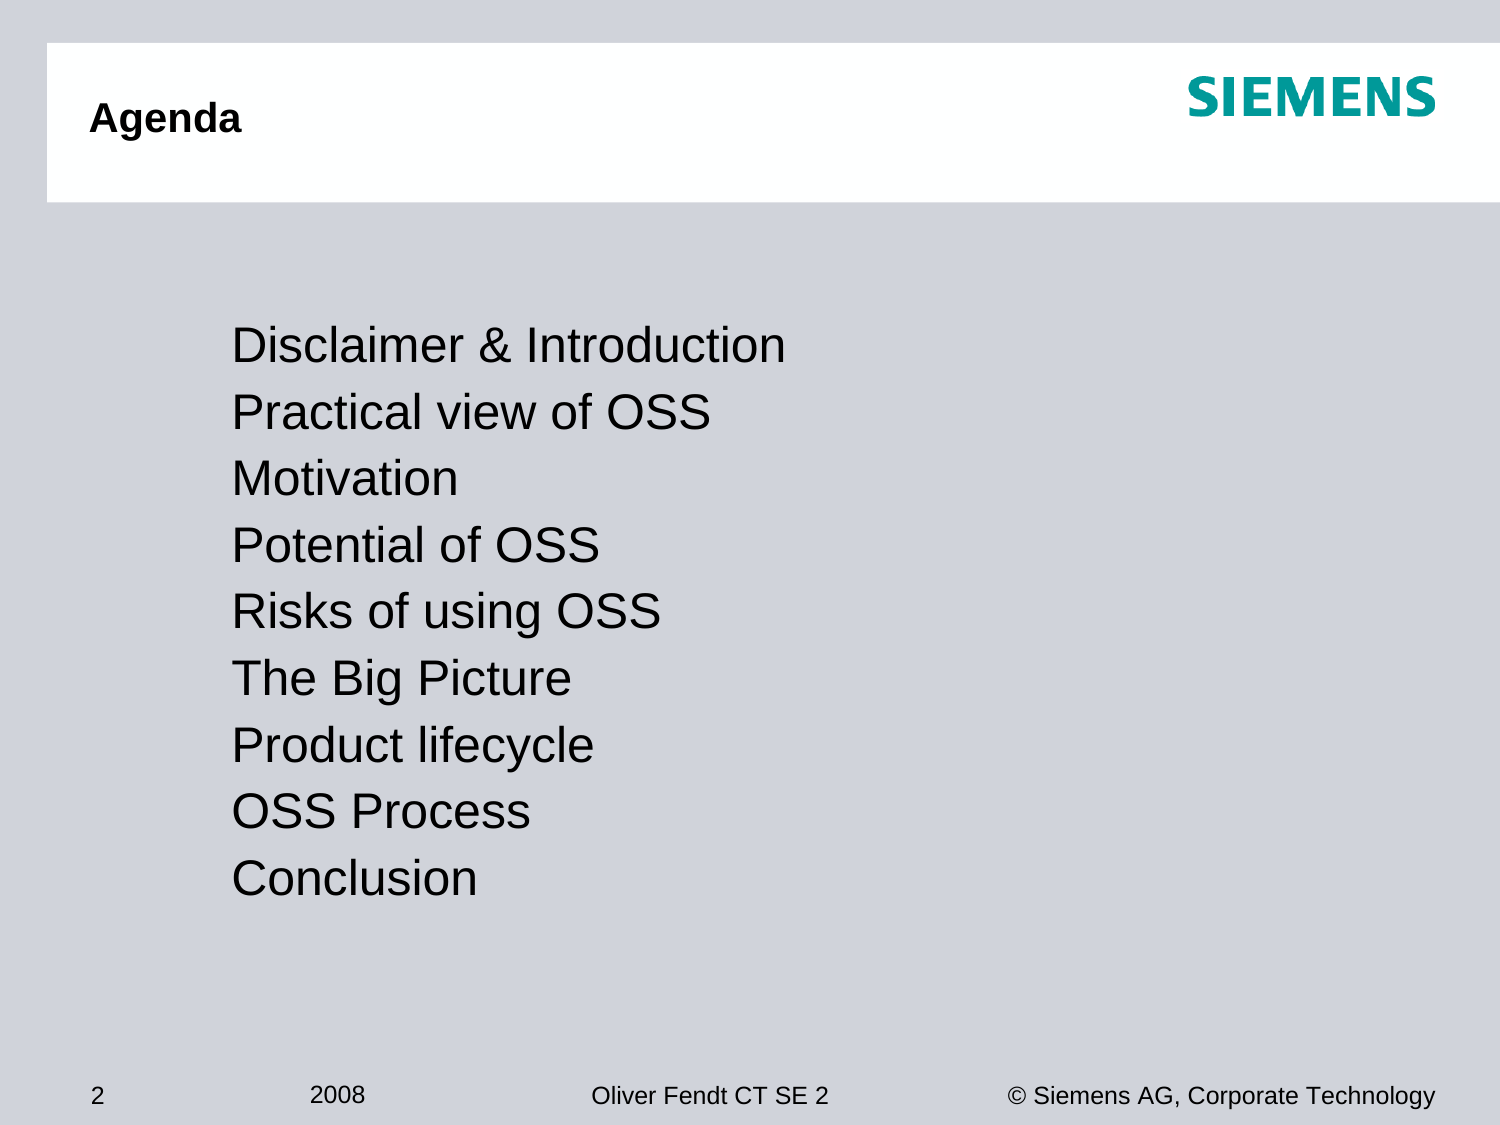

# Agenda
Disclaimer & Introduction
Practical view of OSS
Motivation
Potential of OSS
Risks of using OSS
The Big Picture
Product lifecycle
OSS Process
Conclusion